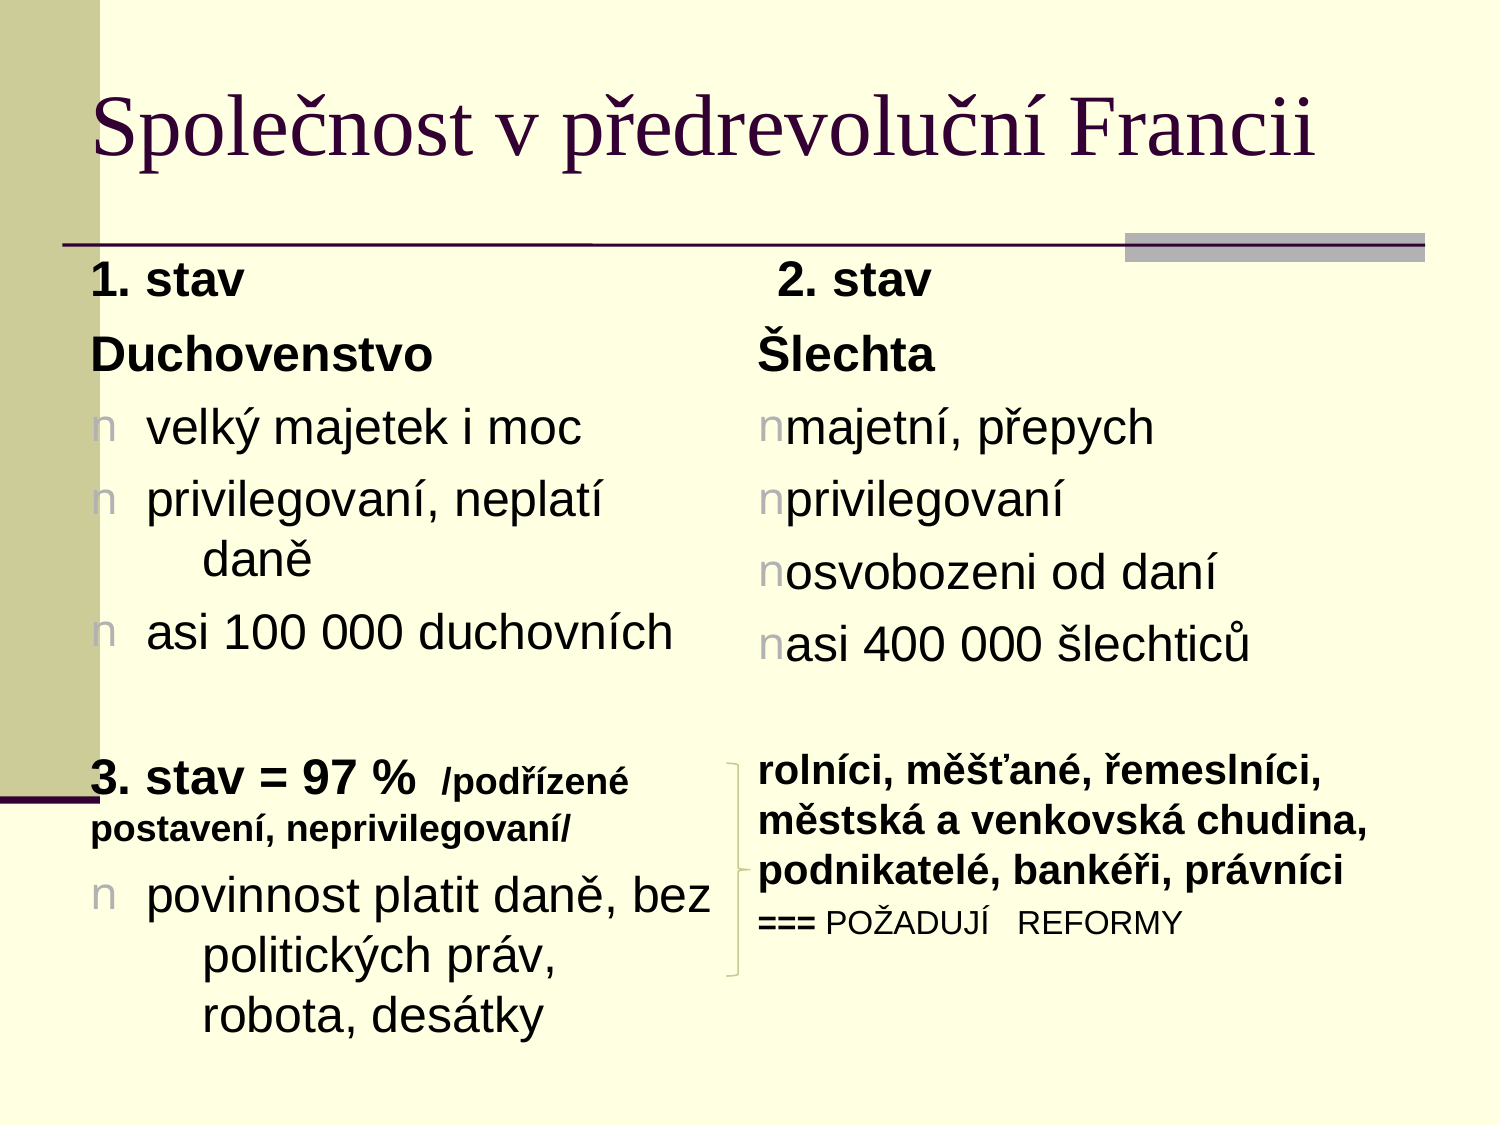

# Společnost v předrevoluční Francii
1. stav
2. stav
Duchovenstvo
velký majetek i moc
privilegovaní, neplatí daně
asi 100 000 duchovních
3. stav = 97 % /podřízené postavení, neprivilegovaní/
povinnost platit daně, bez politických práv, robota, desátky
Šlechta
majetní, přepych
privilegovaní
osvobozeni od daní
asi 400 000 šlechticů
rolníci, měšťané, řemeslníci, městská a venkovská chudina, podnikatelé, bankéři, právníci
=== POŽADUJÍ REFORMY